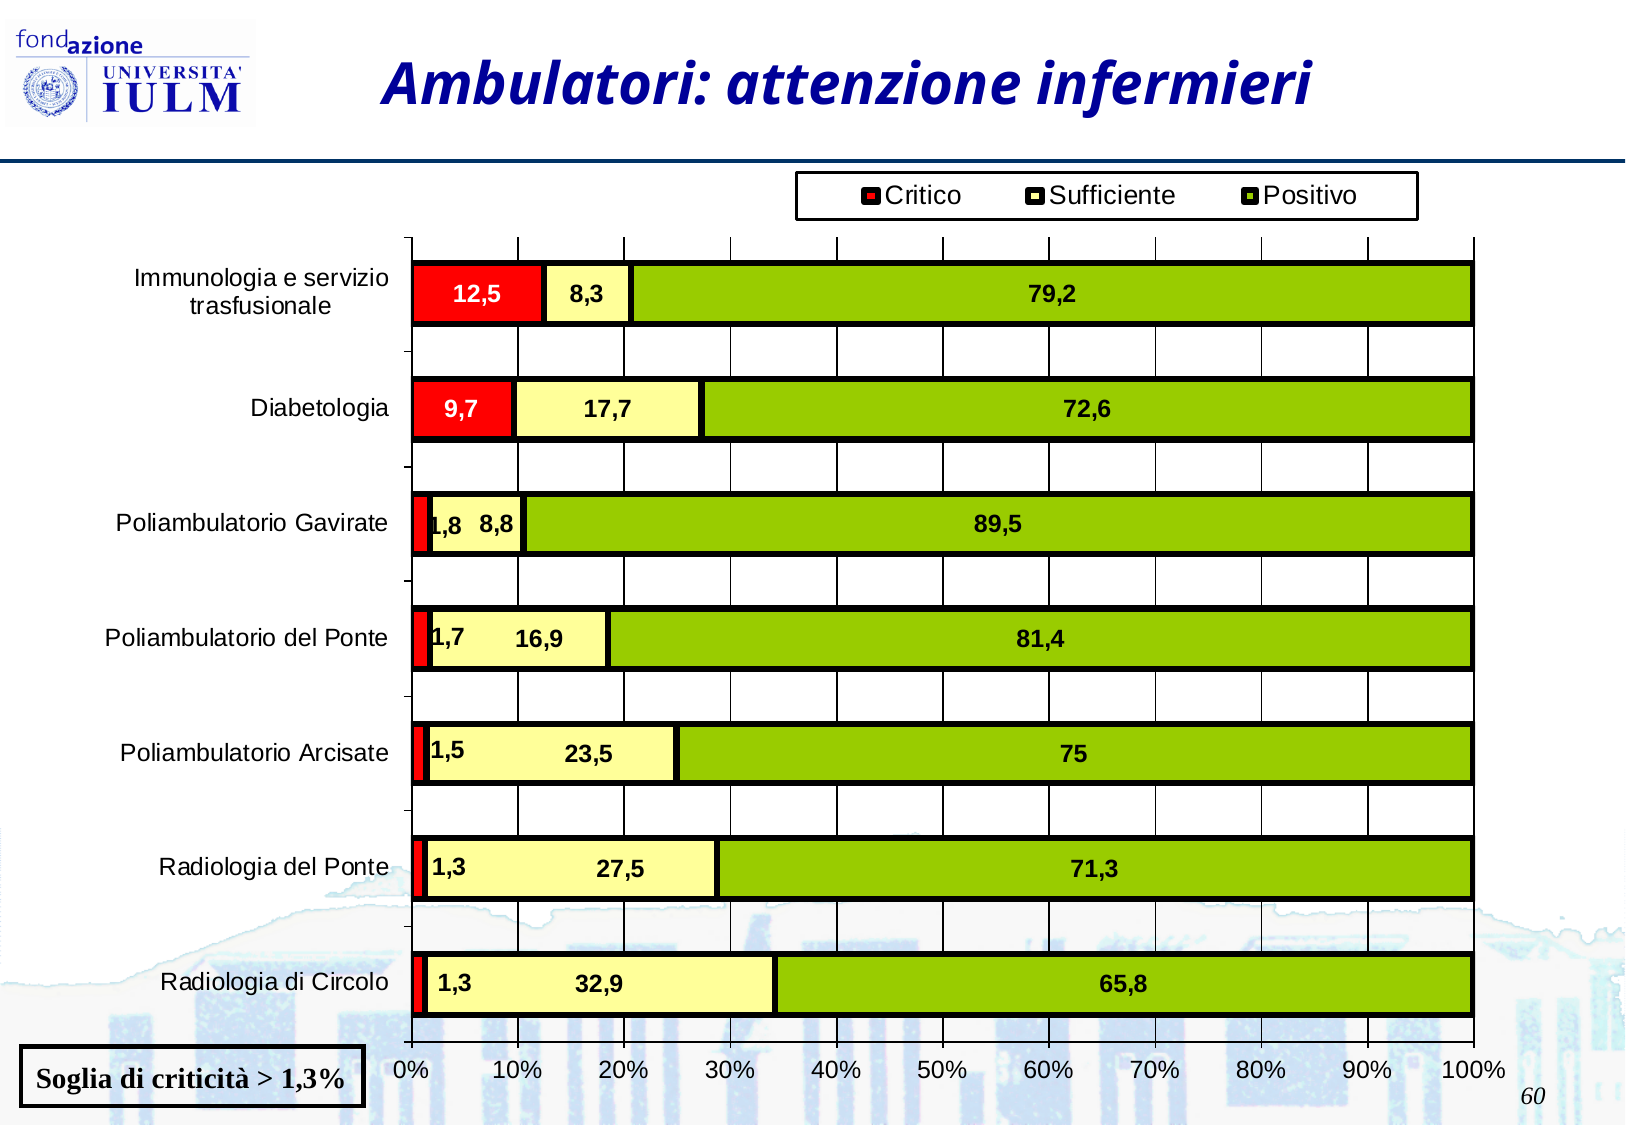

Ambulatori: attenzione infermieri
Soglia di criticità > 1,3%